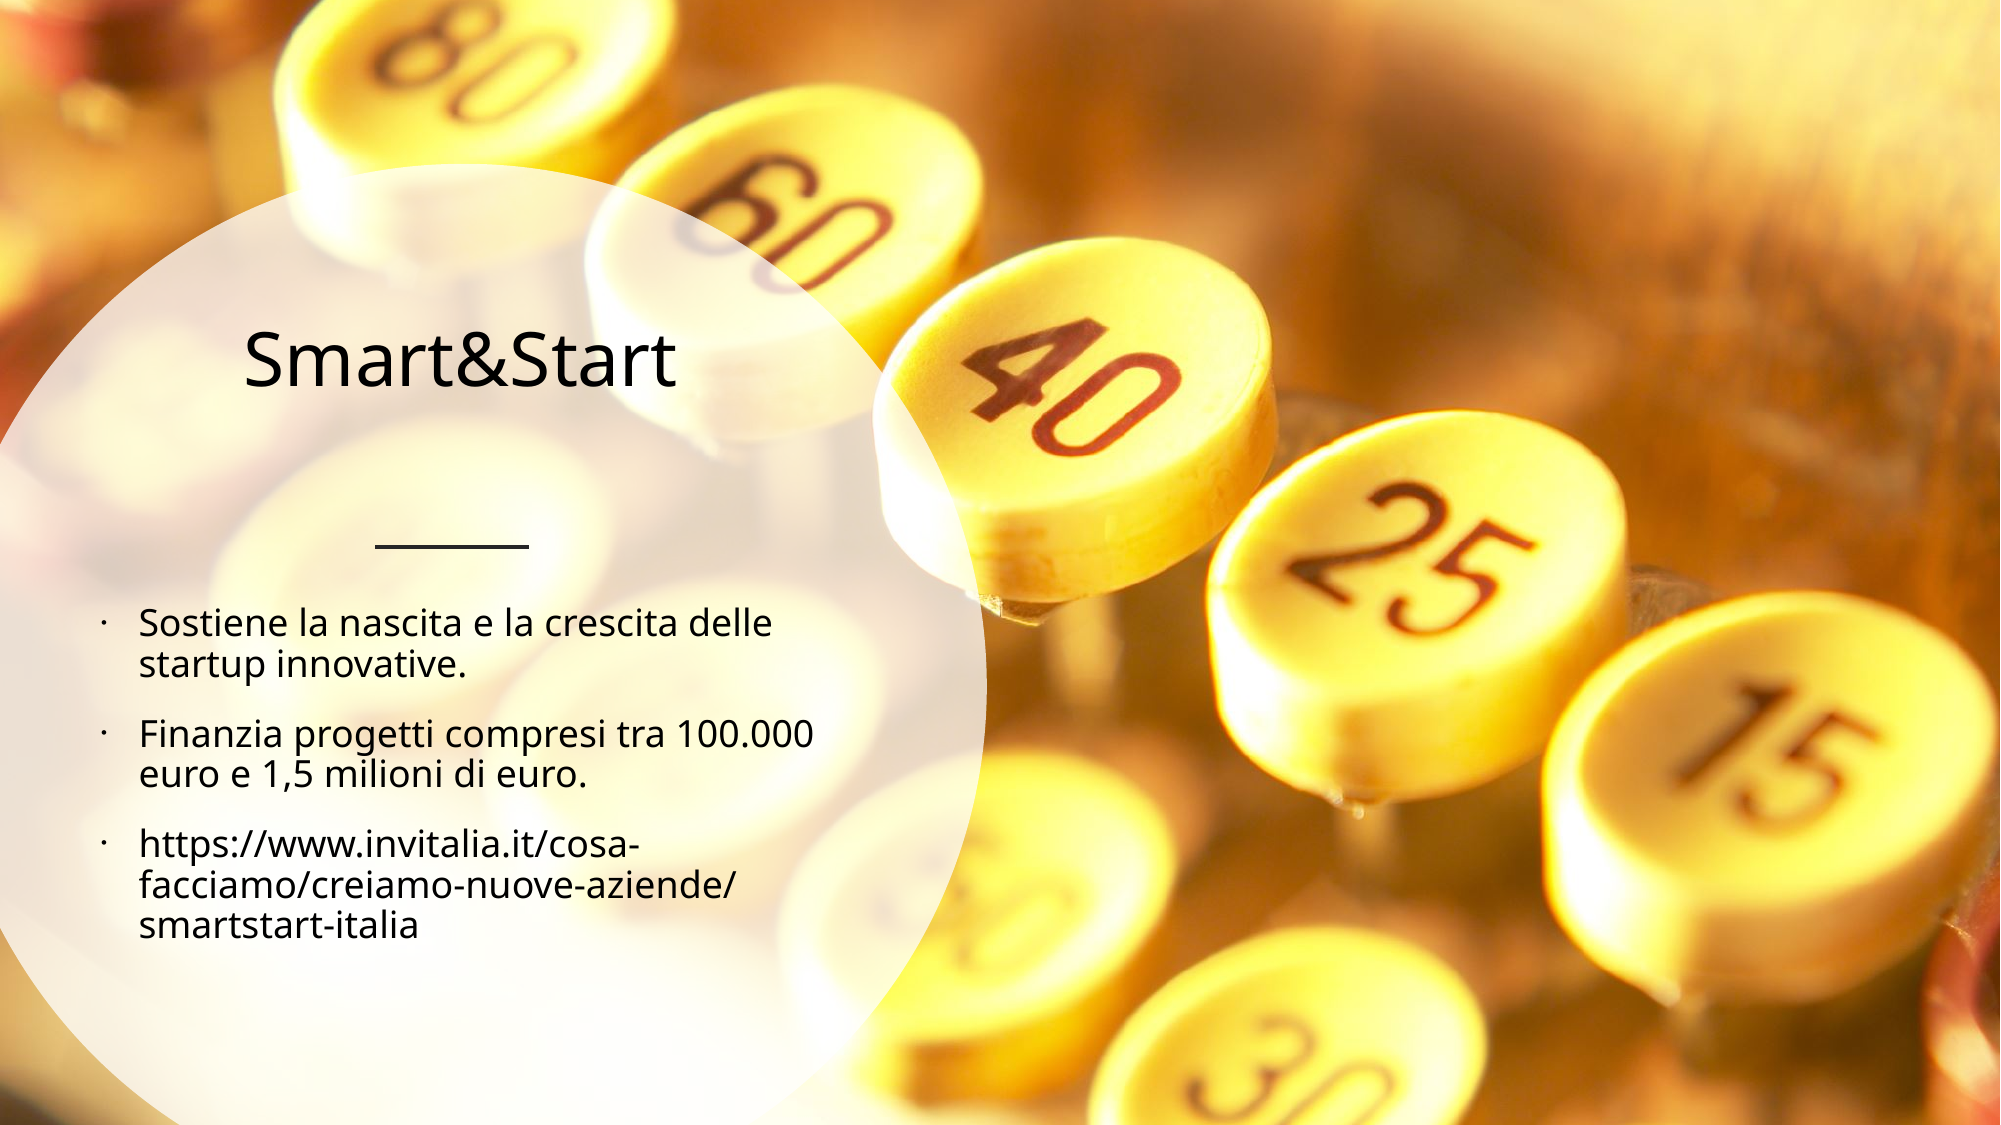

# Smart&Start
Sostiene la nascita e la crescita delle startup innovative.
Finanzia progetti compresi tra 100.000 euro e 1,5 milioni di euro.
https://www.invitalia.it/cosa-facciamo/creiamo-nuove-aziende/smartstart-italia